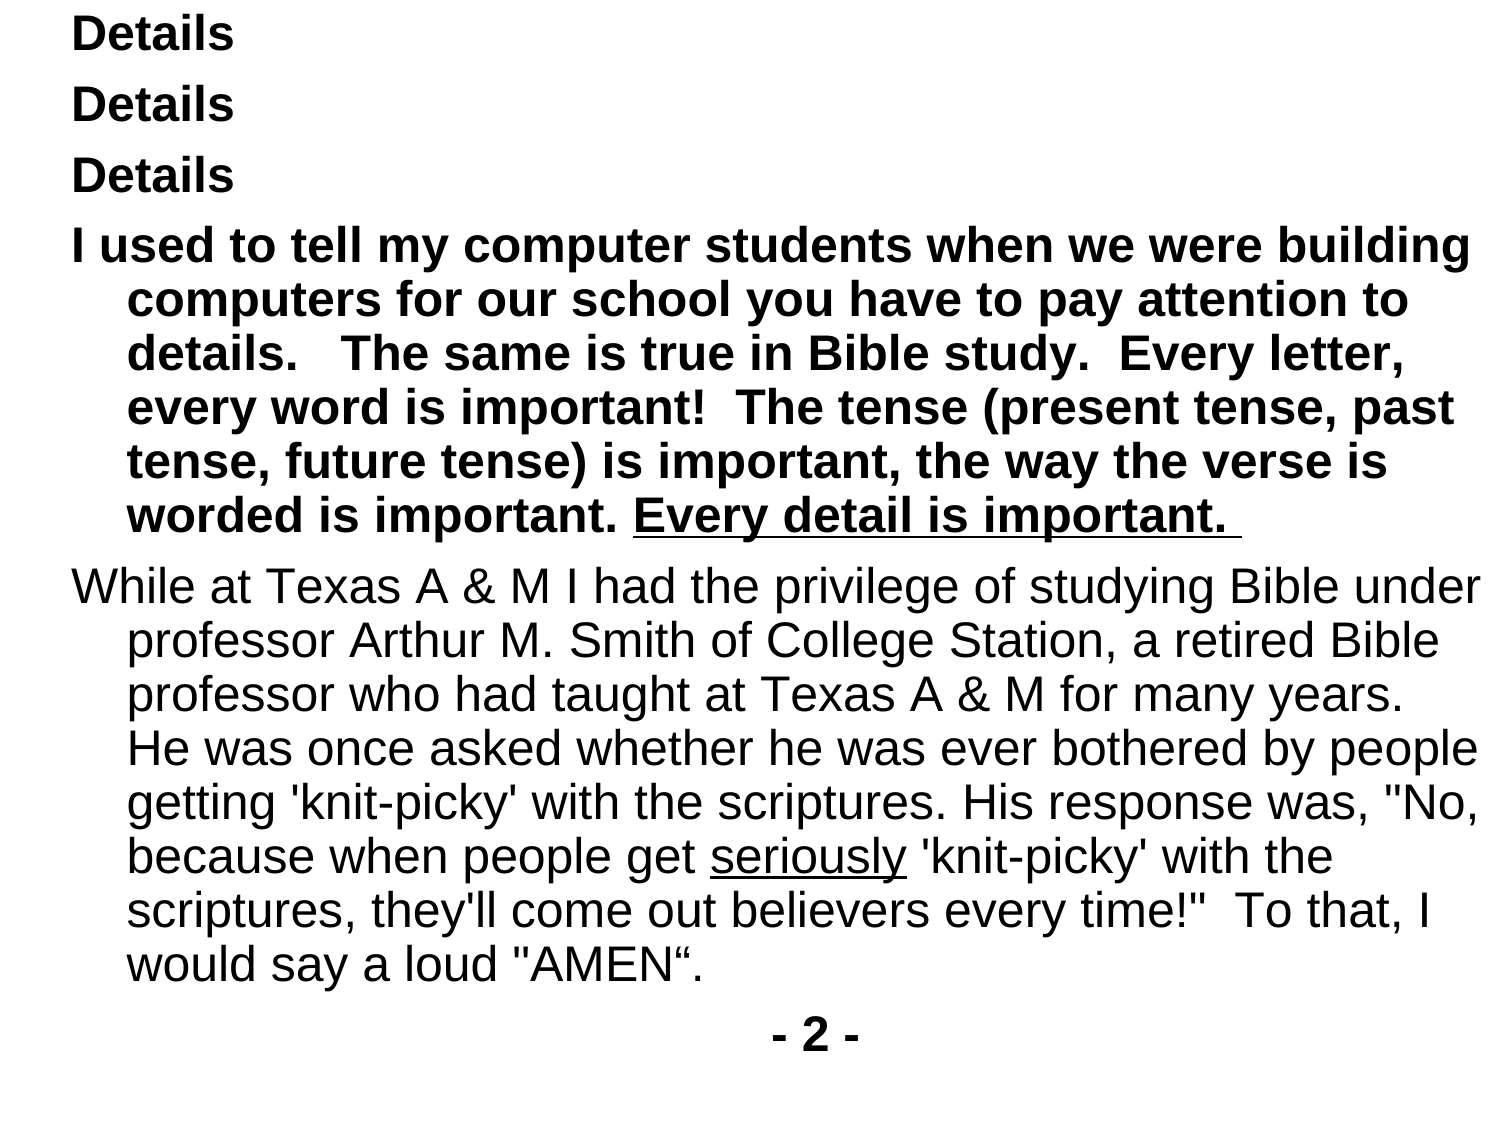

# Details
Details
Details
I used to tell my computer students when we were building computers for our school you have to pay attention to details. The same is true in Bible study. Every letter, every word is important! The tense (present tense, past tense, future tense) is important, the way the verse is worded is important. Every detail is important.
While at Texas A & M I had the privilege of studying Bible under professor Arthur M. Smith of College Station, a retired Bible professor who had taught at Texas A & M for many years. He was once asked whether he was ever bothered by people getting 'knit-picky' with the scriptures. His response was, "No, because when people get seriously 'knit-picky' with the scriptures, they'll come out believers every time!" To that, I would say a loud "AMEN“.
 - 2 -